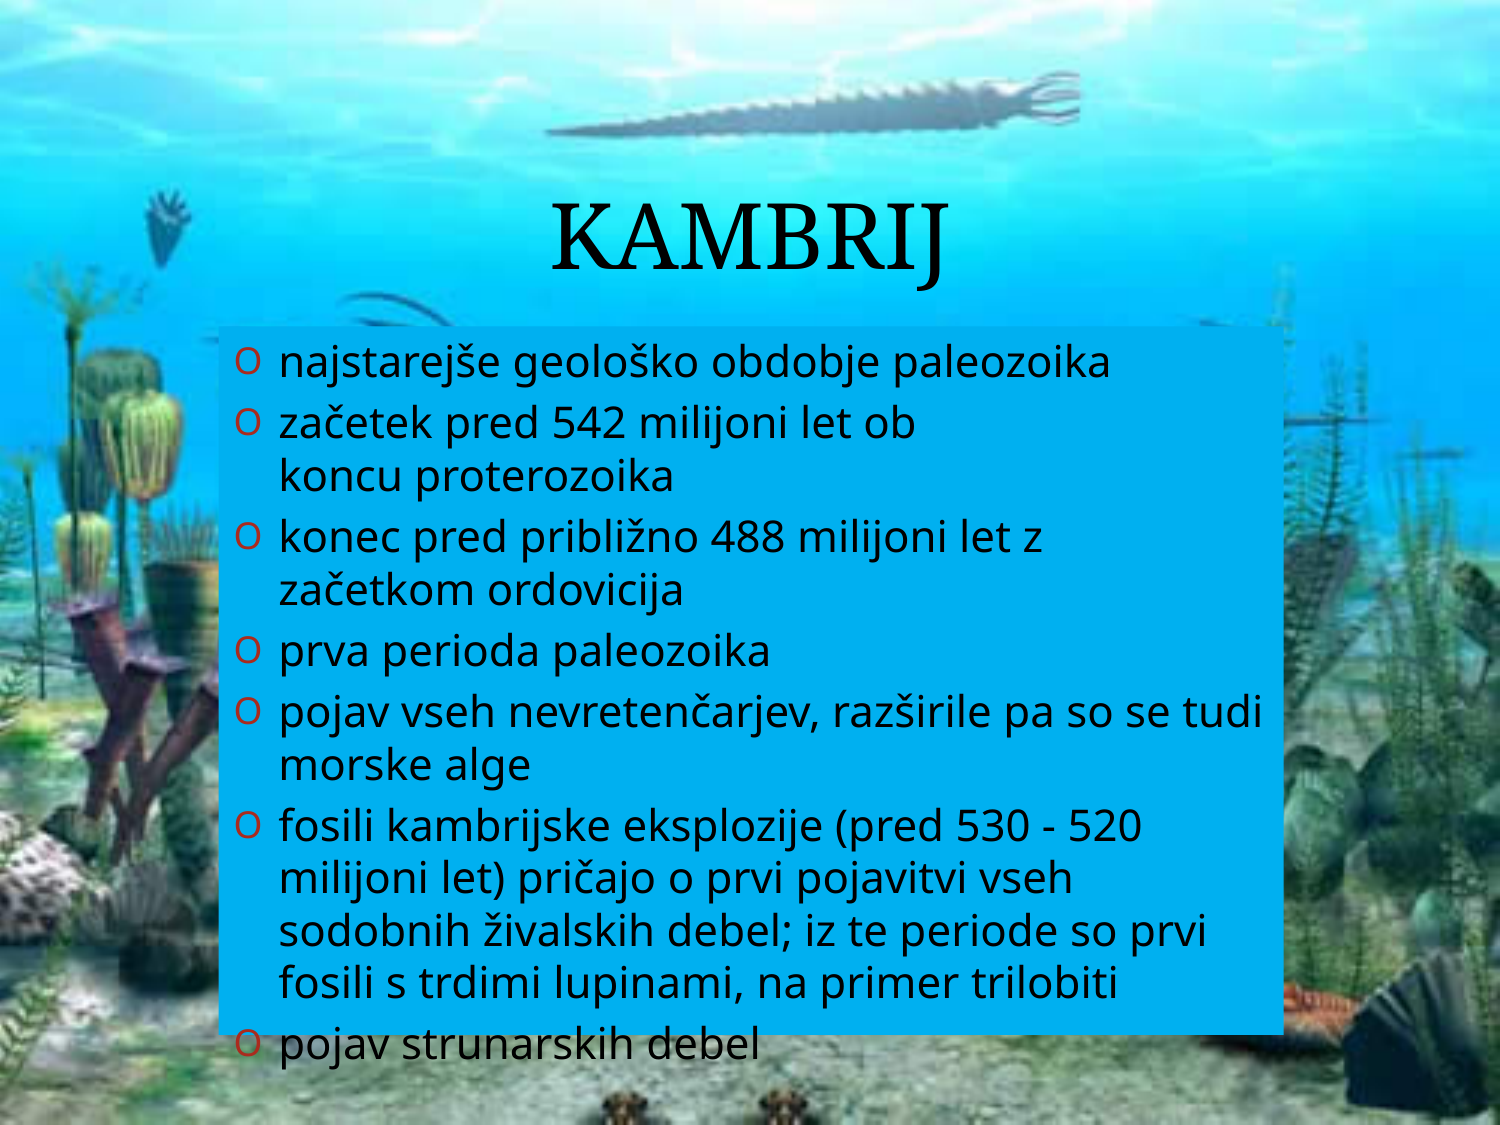

# KAMBRIJ
najstarejše geološko obdobje paleozoika
začetek pred 542 milijoni let ob koncu proterozoika
konec pred približno 488 milijoni let z začetkom ordovicija
prva perioda paleozoika
pojav vseh nevretenčarjev, razširile pa so se tudi morske alge
fosili kambrijske eksplozije (pred 530 - 520 milijoni let) pričajo o prvi pojavitvi vseh sodobnih živalskih debel; iz te periode so prvi fosili s trdimi lupinami, na primer trilobiti
pojav strunarskih debel